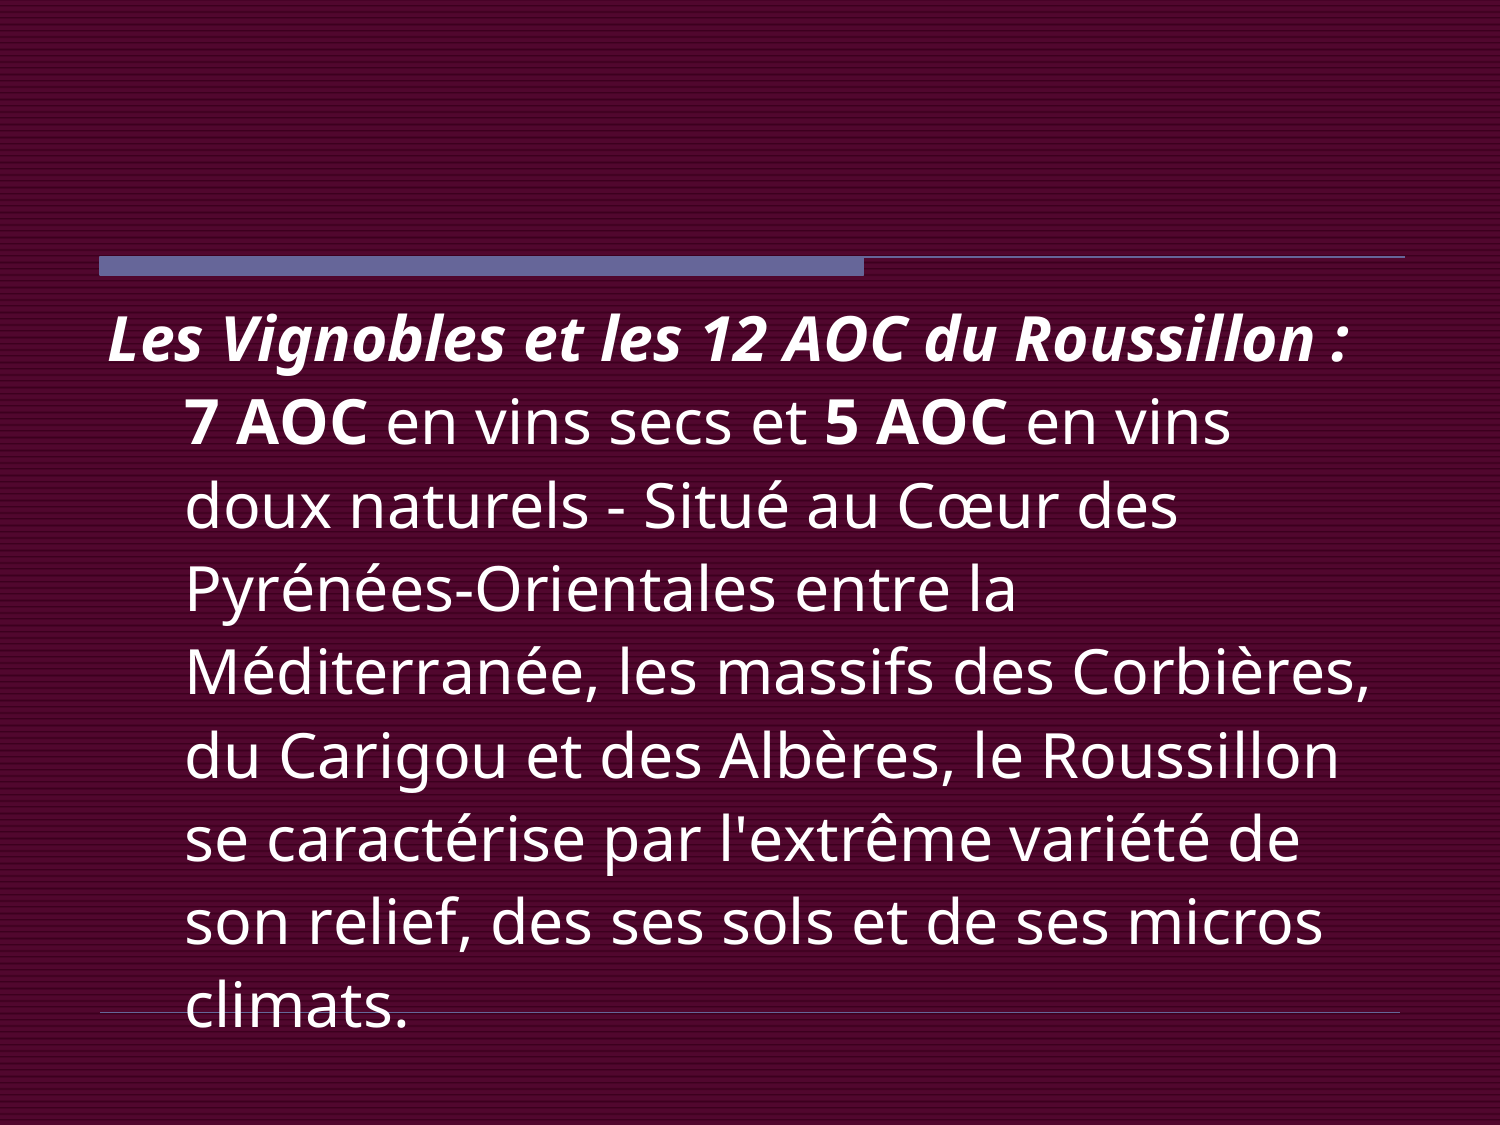

#
Les Vignobles et les 12 AOC du Roussillon : 7 AOC en vins secs et 5 AOC en vins doux naturels - Situé au Cœur des Pyrénées-Orientales entre la Méditerranée, les massifs des Corbières, du Carigou et des Albères, le Roussillon se caractérise par l'extrême variété de son relief, des ses sols et de ses micros climats.